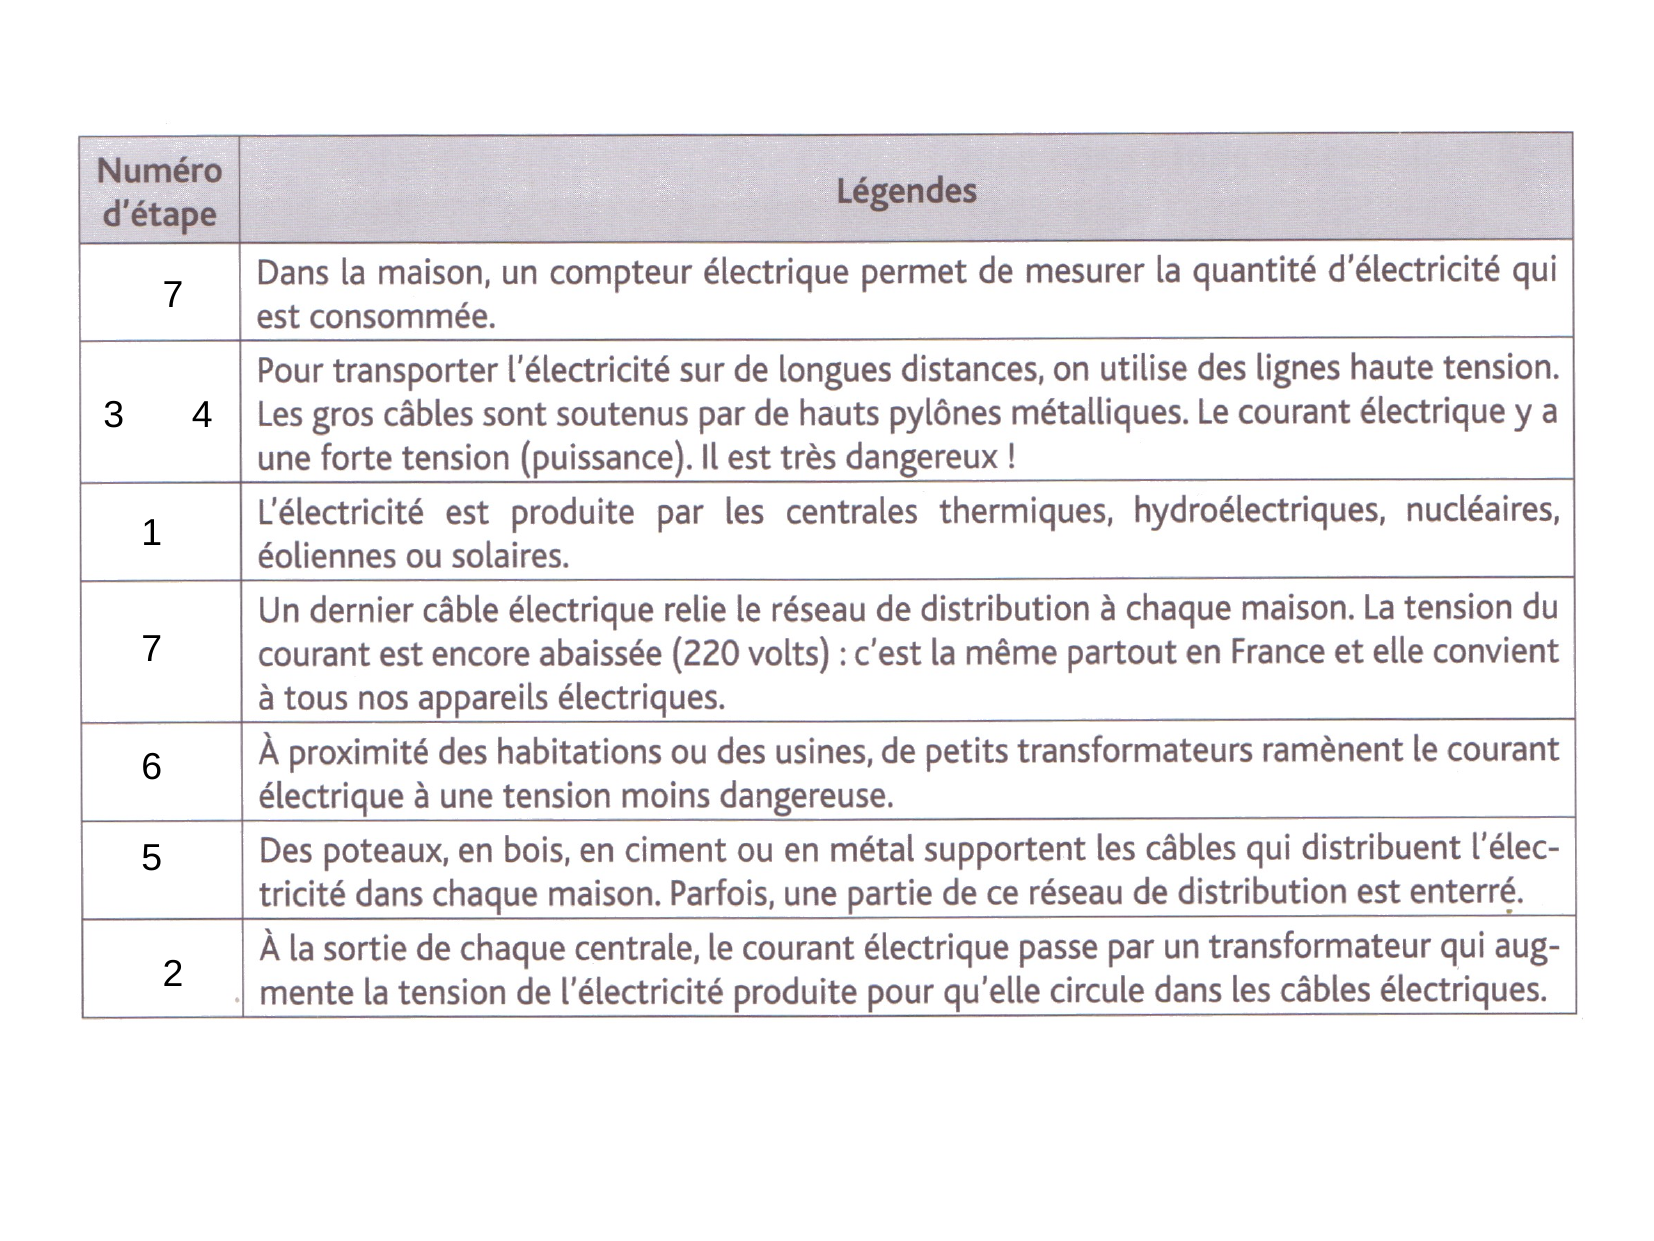

7
3
4
1
7
6
5
2